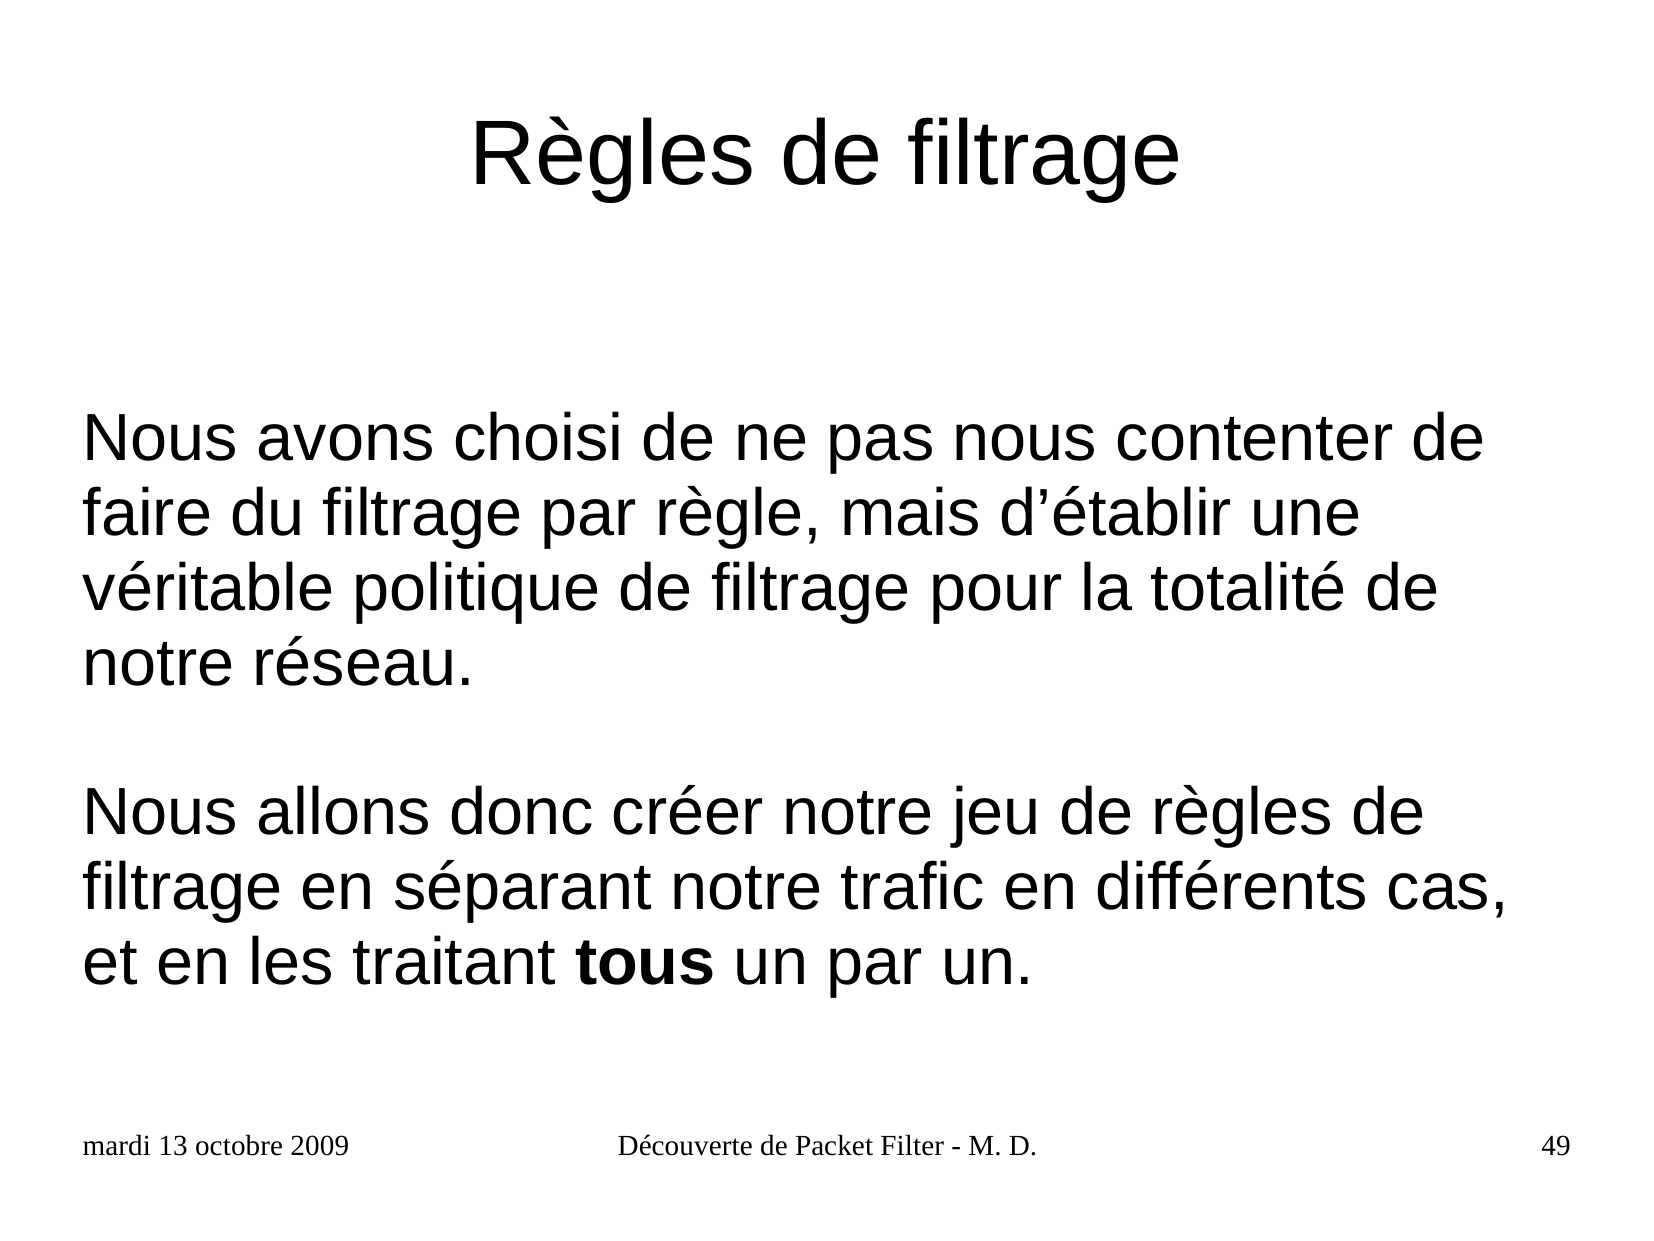

# Règles de filtrage
Nous avons choisi de ne pas nous contenter de faire du filtrage par règle, mais d’établir une véritable politique de filtrage pour la totalité de notre réseau.
Nous allons donc créer notre jeu de règles de filtrage en séparant notre trafic en différents cas, et en les traitant tous un par un.
mardi 13 octobre 2009
Découverte de Packet Filter - M. D.
49